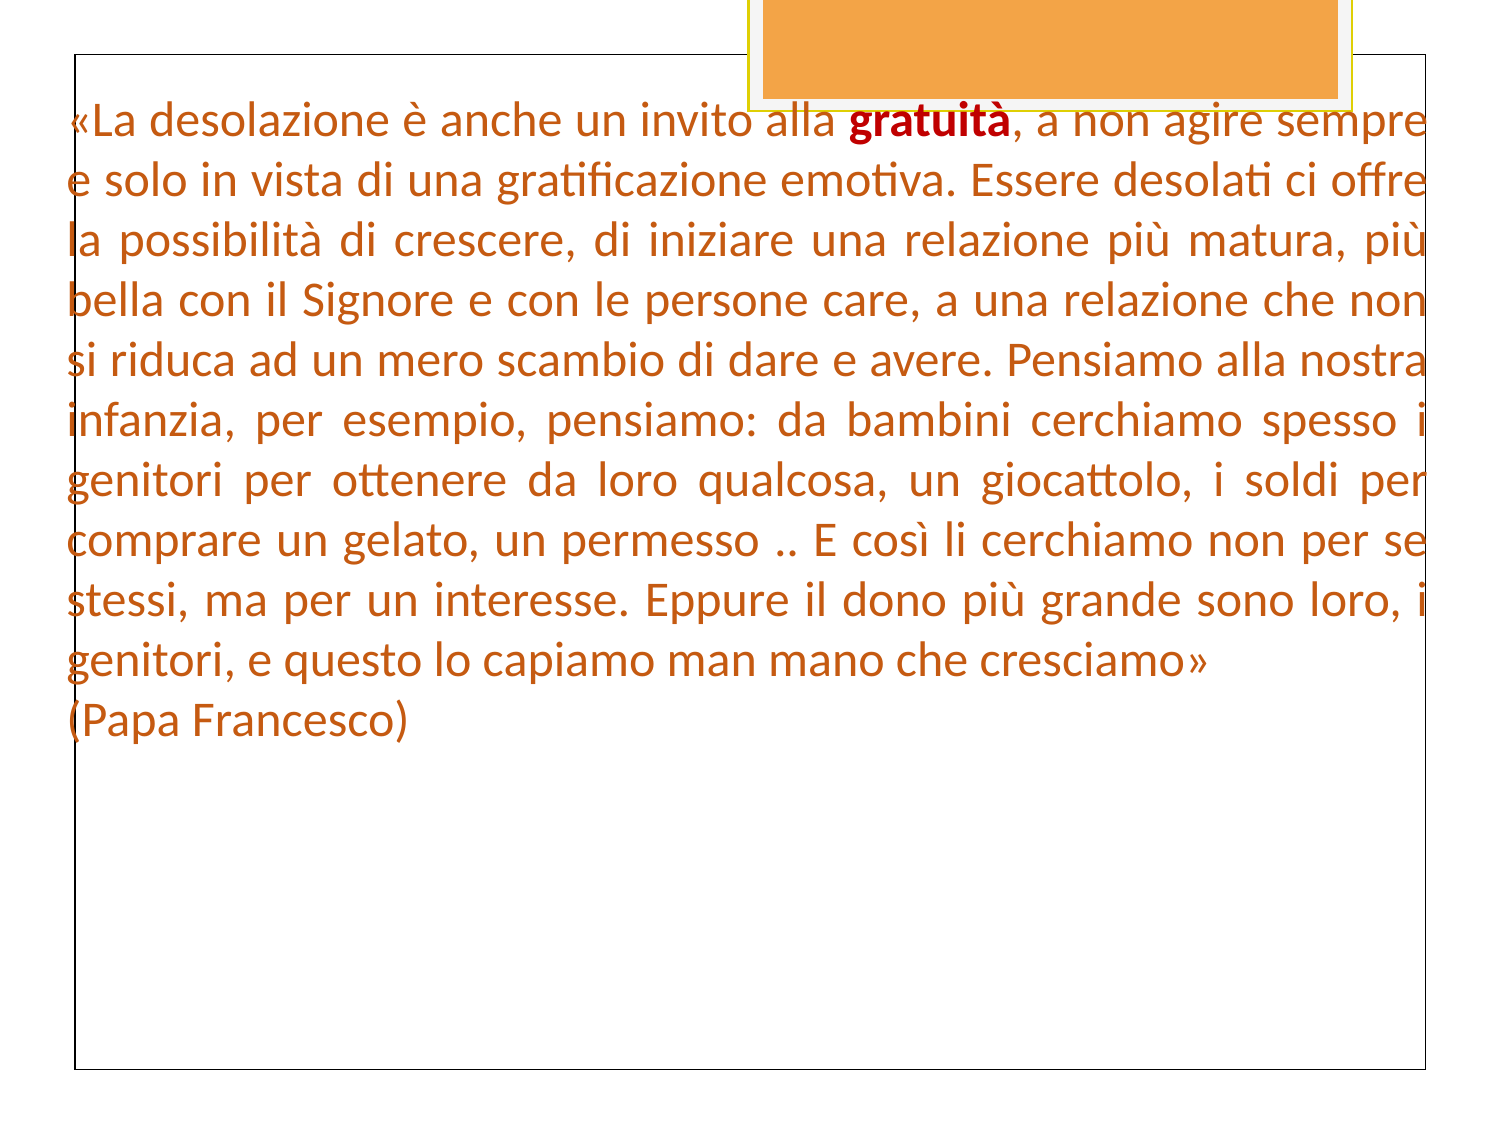

«La desolazione è anche un invito alla gratuità, a non agire sempre e solo in vista di una gratificazione emotiva. Essere desolati ci offre la possibilità di crescere, di iniziare una relazione più matura, più bella con il Signore e con le persone care, a una relazione che non si riduca ad un mero scambio di dare e avere. Pensiamo alla nostra infanzia, per esempio, pensiamo: da bambini cerchiamo spesso i genitori per ottenere da loro qualcosa, un giocattolo, i soldi per comprare un gelato, un permesso .. E così li cerchiamo non per se stessi, ma per un interesse. Eppure il dono più grande sono loro, i genitori, e questo lo capiamo man mano che cresciamo»
(Papa Francesco)